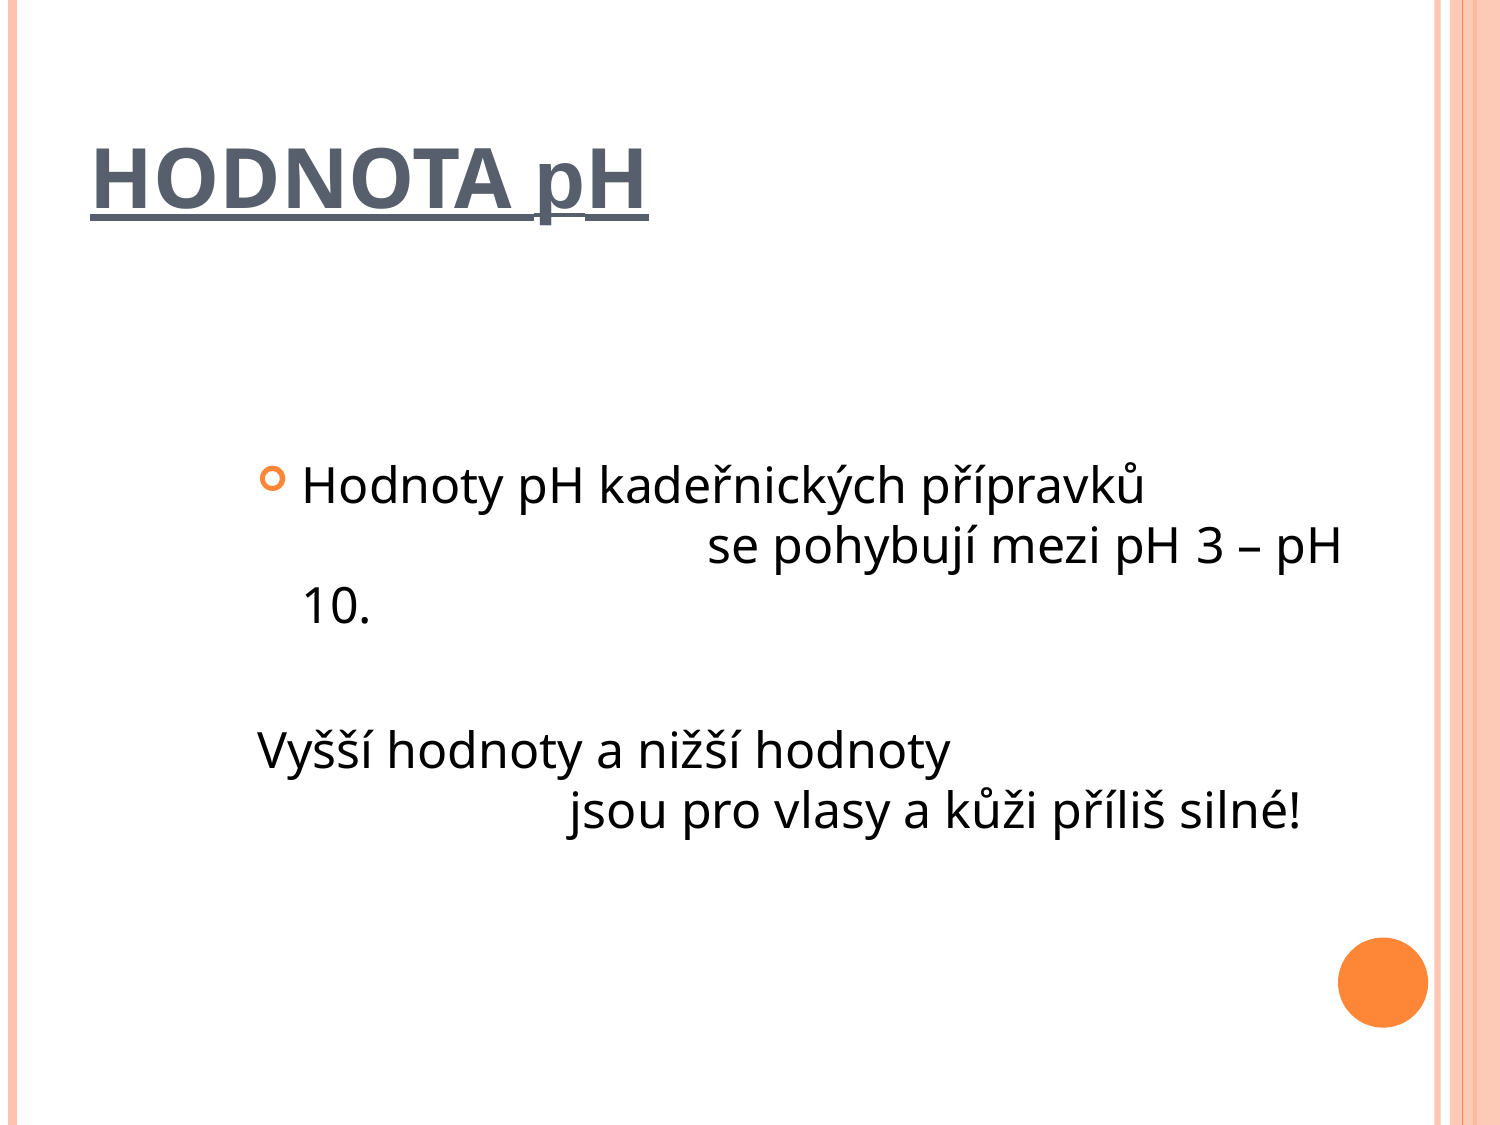

# HODNOTA pH
Hodnoty pH kadeřnických přípravků 				se pohybují mezi pH 3 – pH 10.
Vyšší hodnoty a nižší hodnoty					 jsou pro vlasy a kůži příliš silné!